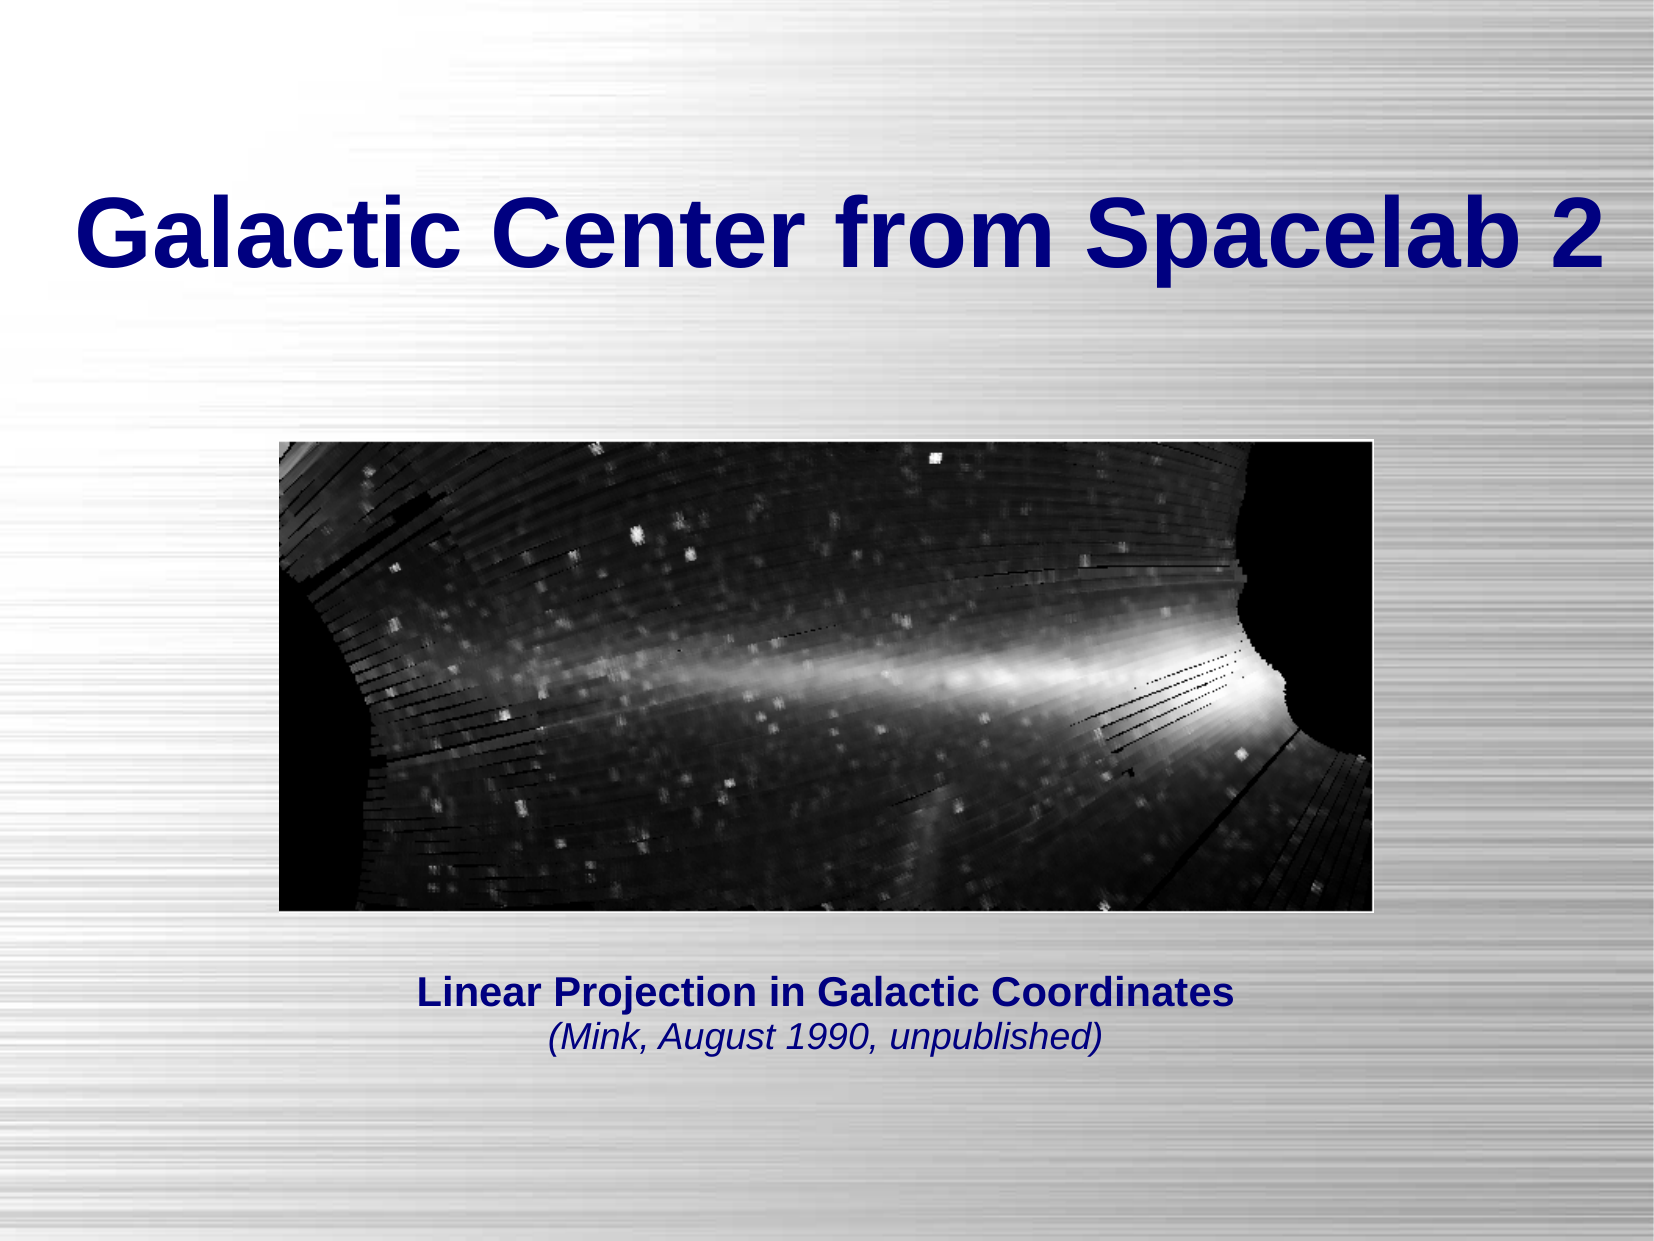

Galactic Center from Spacelab 2
Linear Projection in Galactic Coordinates
(Mink, August 1990, unpublished)